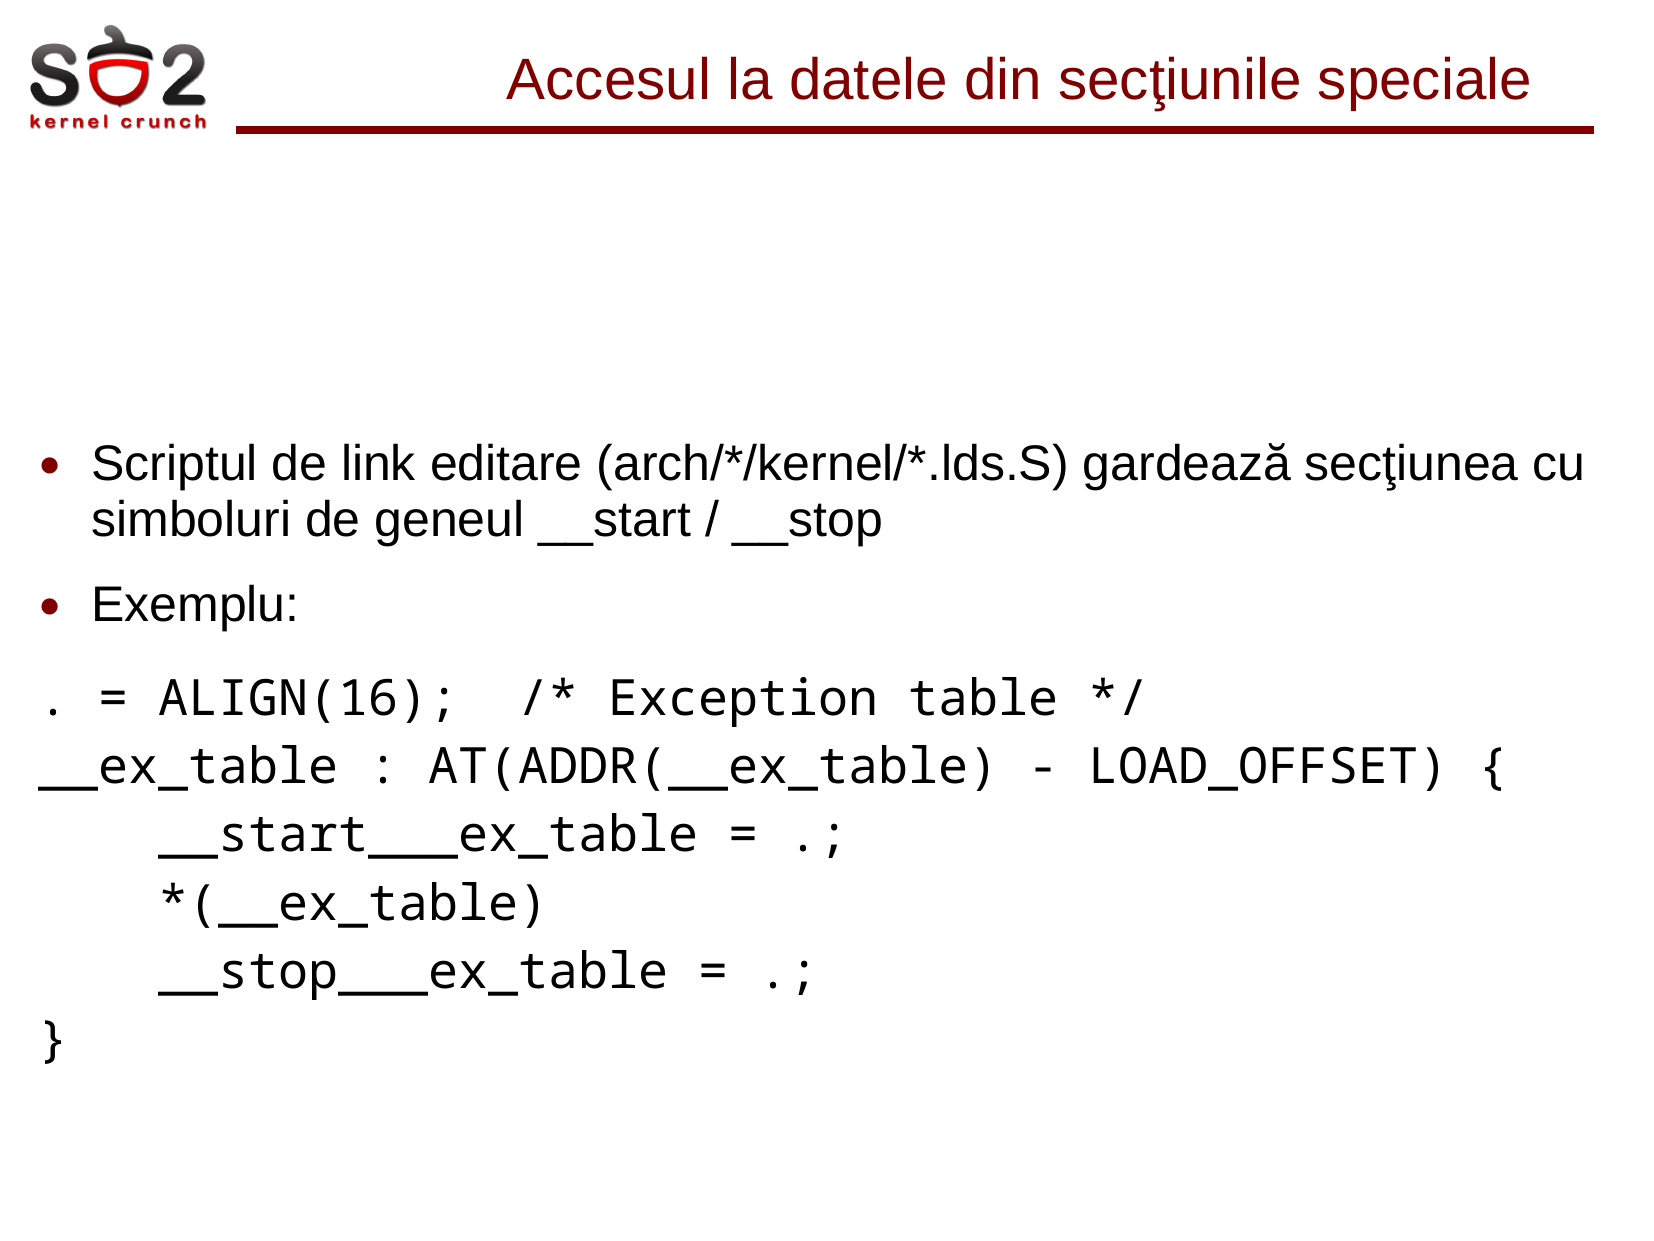

# Accesul la datele din secţiunile speciale
Scriptul de link editare (arch/*/kernel/*.lds.S) gardează secţiunea cu simboluri de geneul __start / __stop
Exemplu:
. = ALIGN(16); /* Exception table */
__ex_table : AT(ADDR(__ex_table) - LOAD_OFFSET) {
 __start___ex_table = .;
 *(__ex_table)
 __stop___ex_table = .;
}